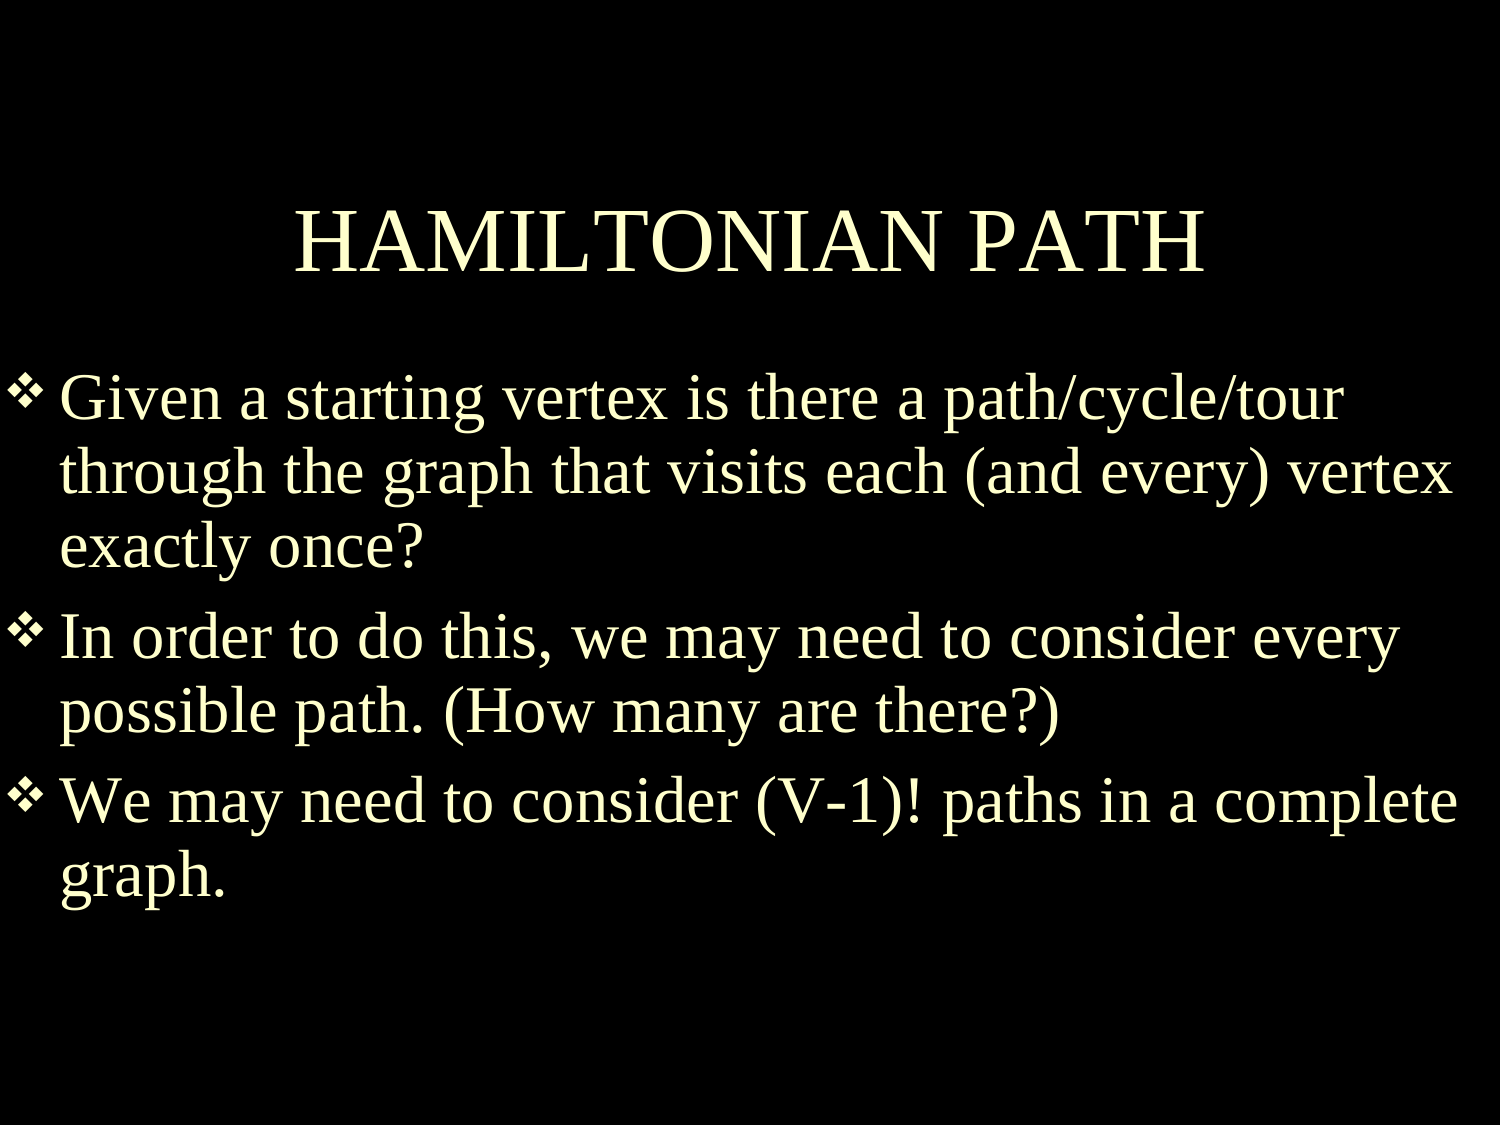

# HAMILTONIAN PATH
Given a starting vertex is there a path/cycle/tour through the graph that visits each (and every) vertex exactly once?
In order to do this, we may need to consider every possible path. (How many are there?)
We may need to consider (V-1)! paths in a complete graph.